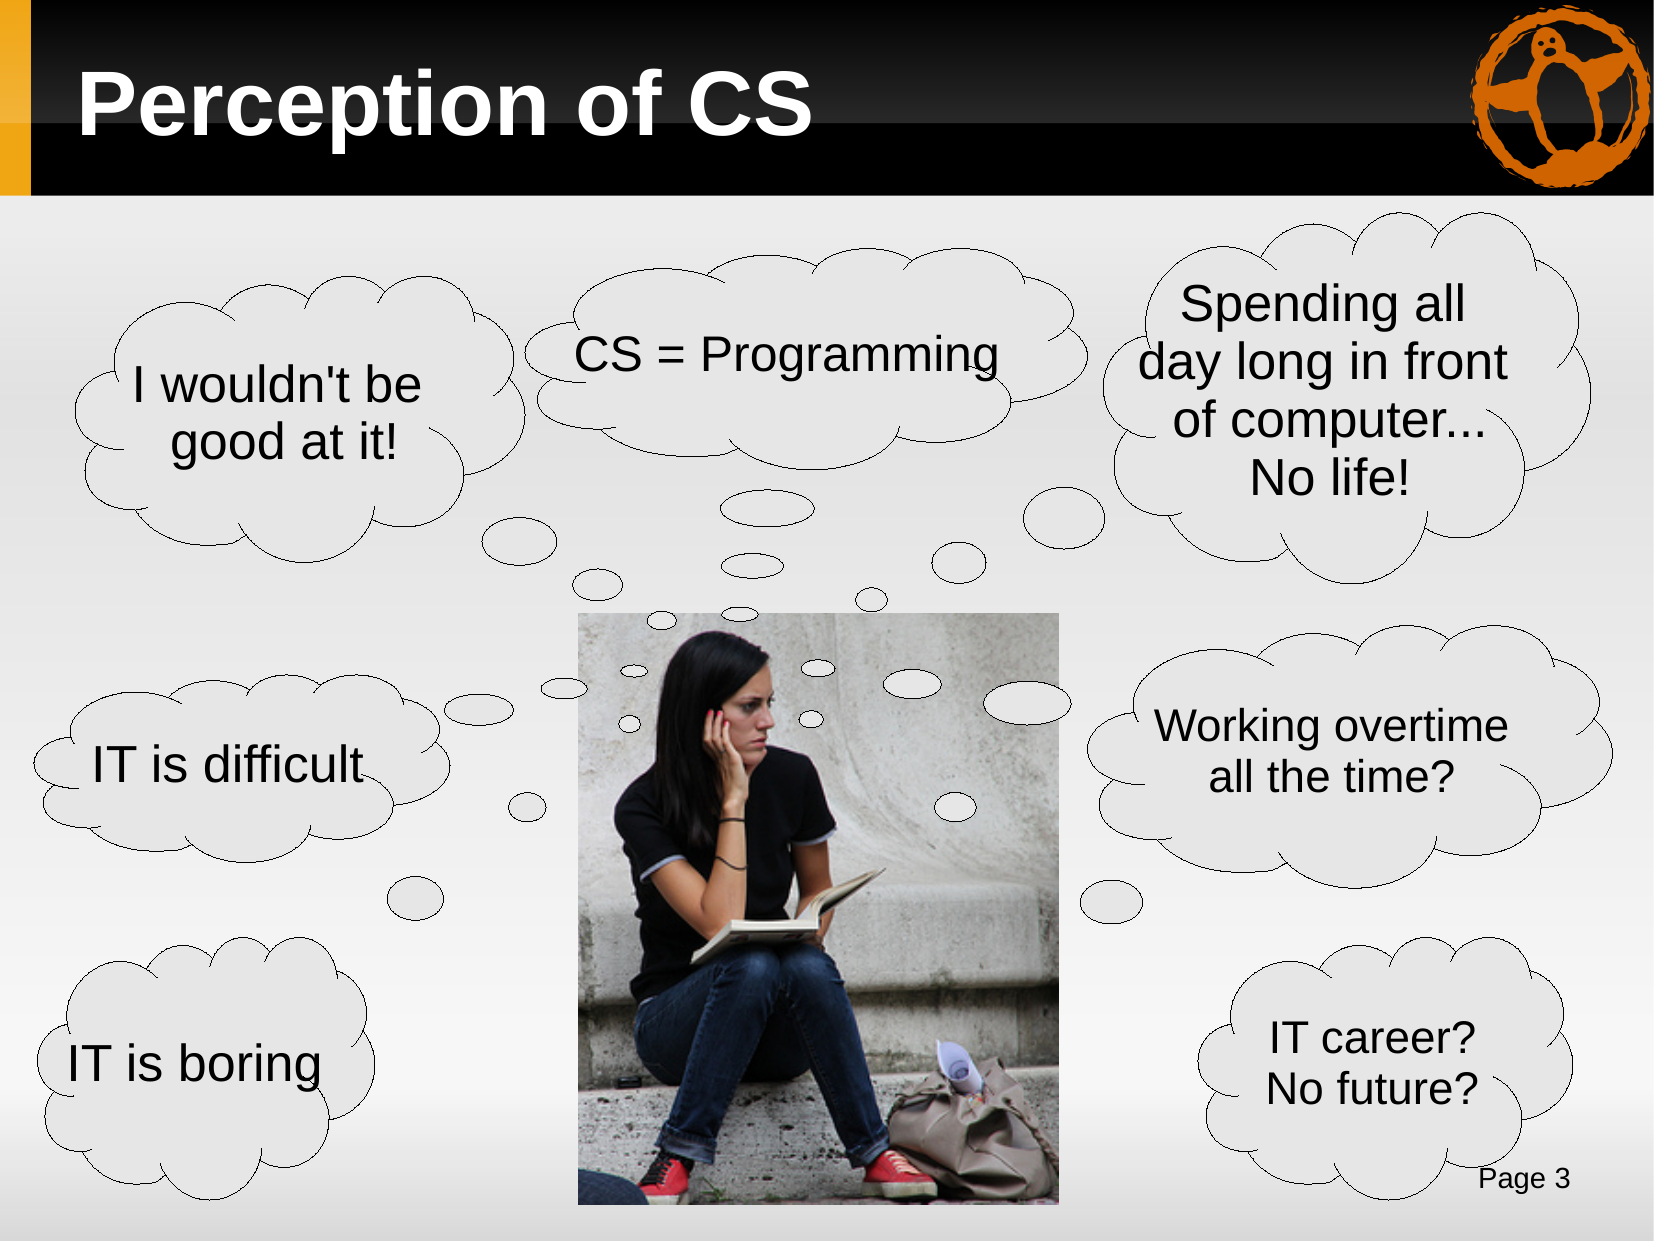

# Perception of CS
Spending all
day long in front
of computer...
No life!
CS = Programming
I wouldn't be
good at it!
Working overtime
all the time?
IT is difficult
IT is boring
IT career?
No future?
3